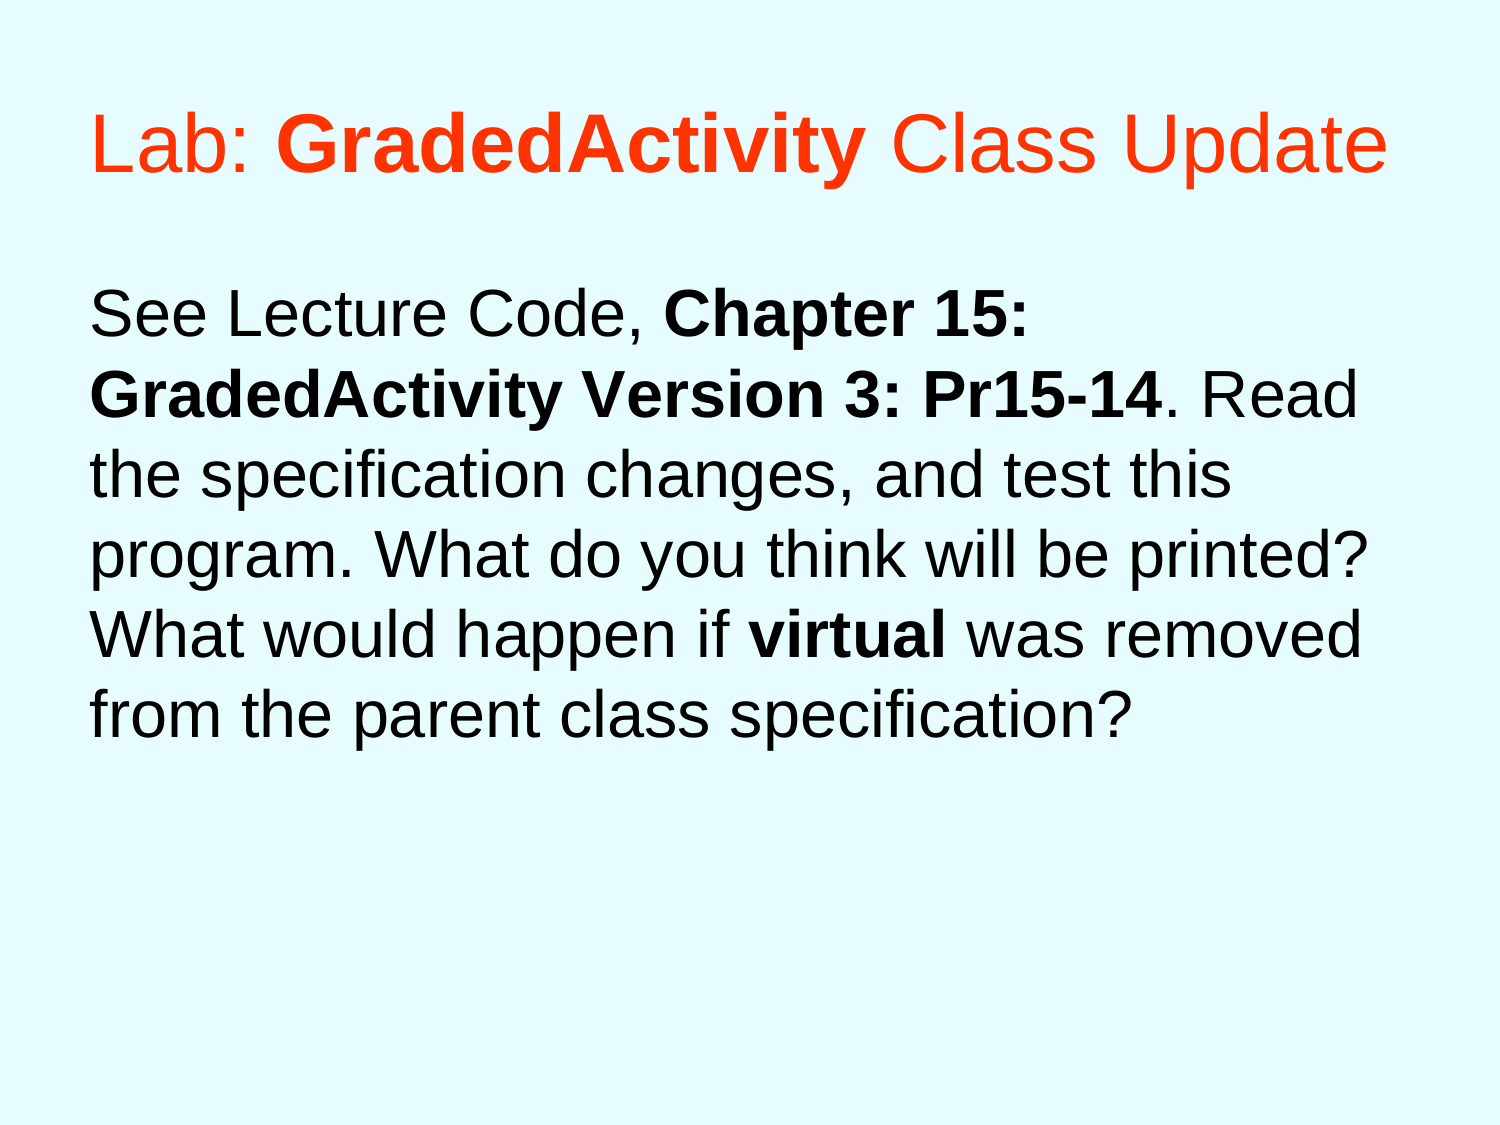

# Lab: GradedActivity Class Update
See Lecture Code, Chapter 15: GradedActivity Version 3: Pr15-14. Read the specification changes, and test this program. What do you think will be printed? What would happen if virtual was removed from the parent class specification?